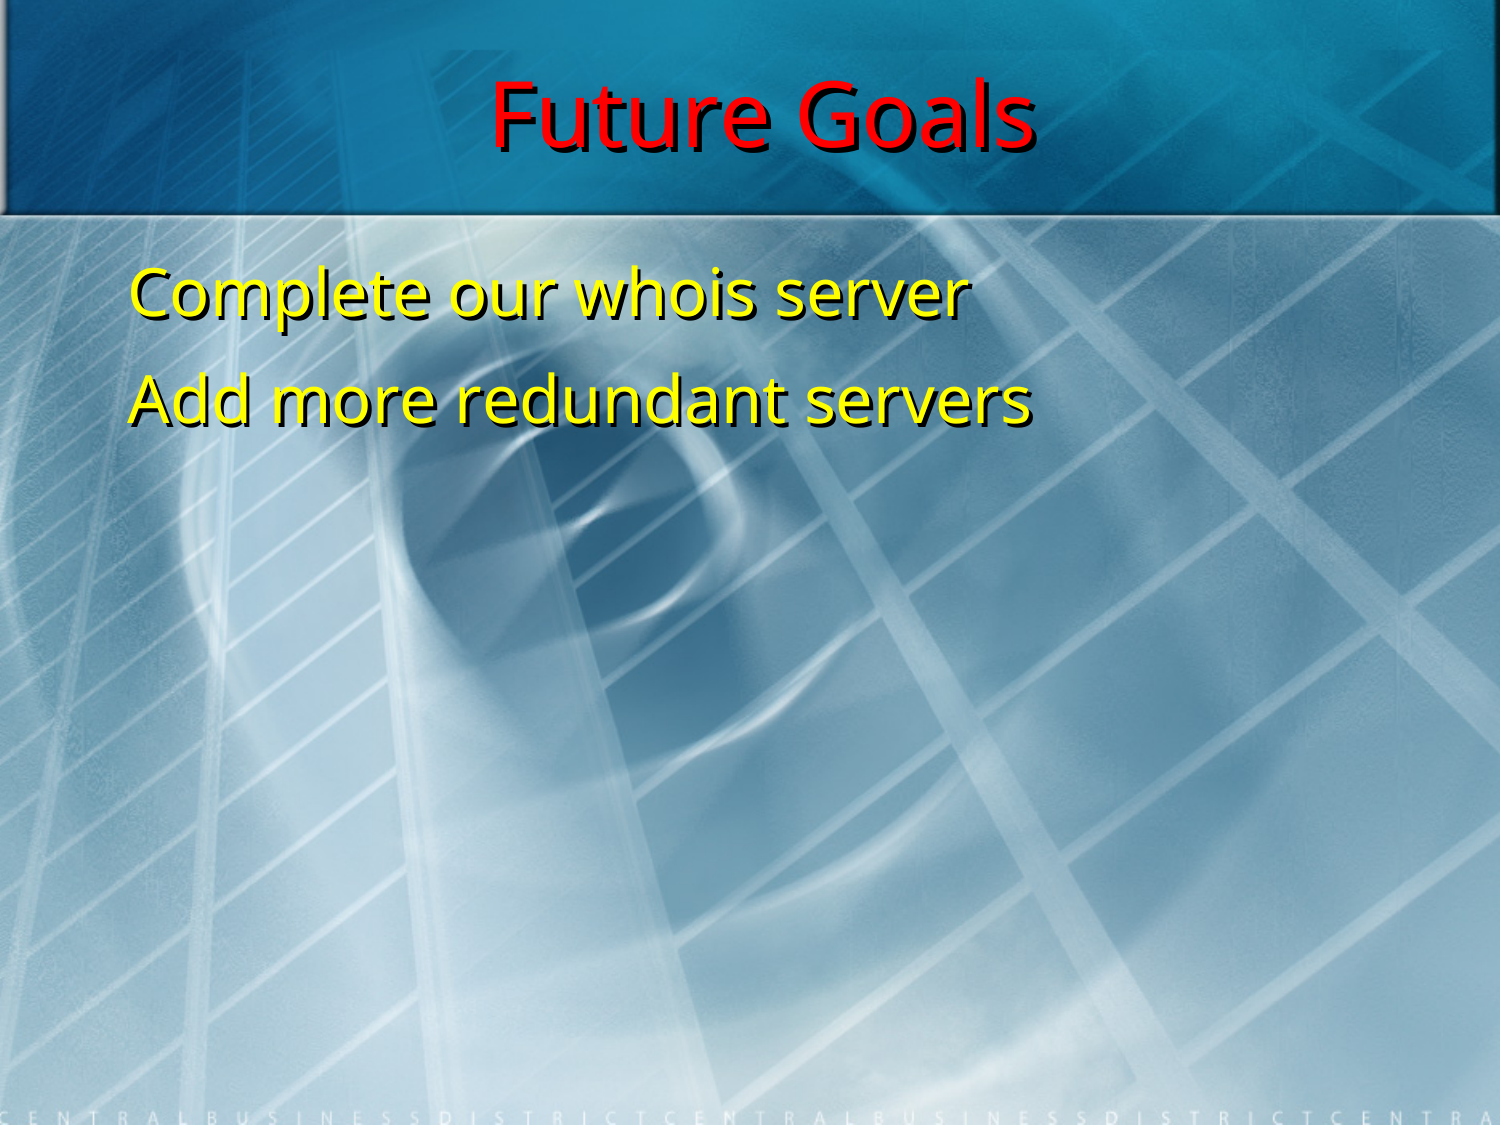

# Future Goals
Complete our whois server
Add more redundant servers